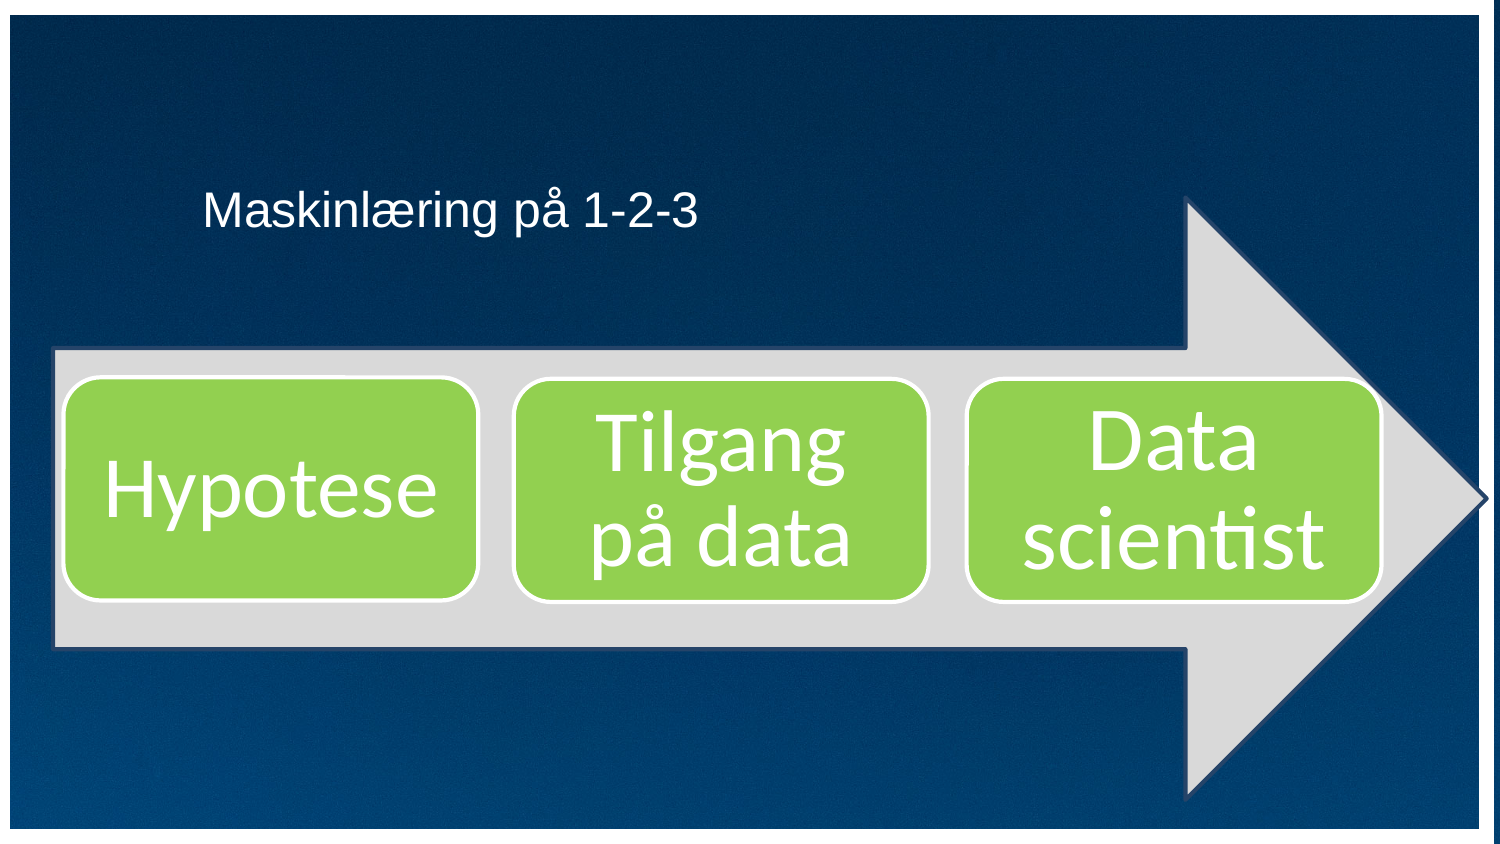

# Maskinlæring på 1-2-3
Hypotese
Tilgang på data
Data scientist